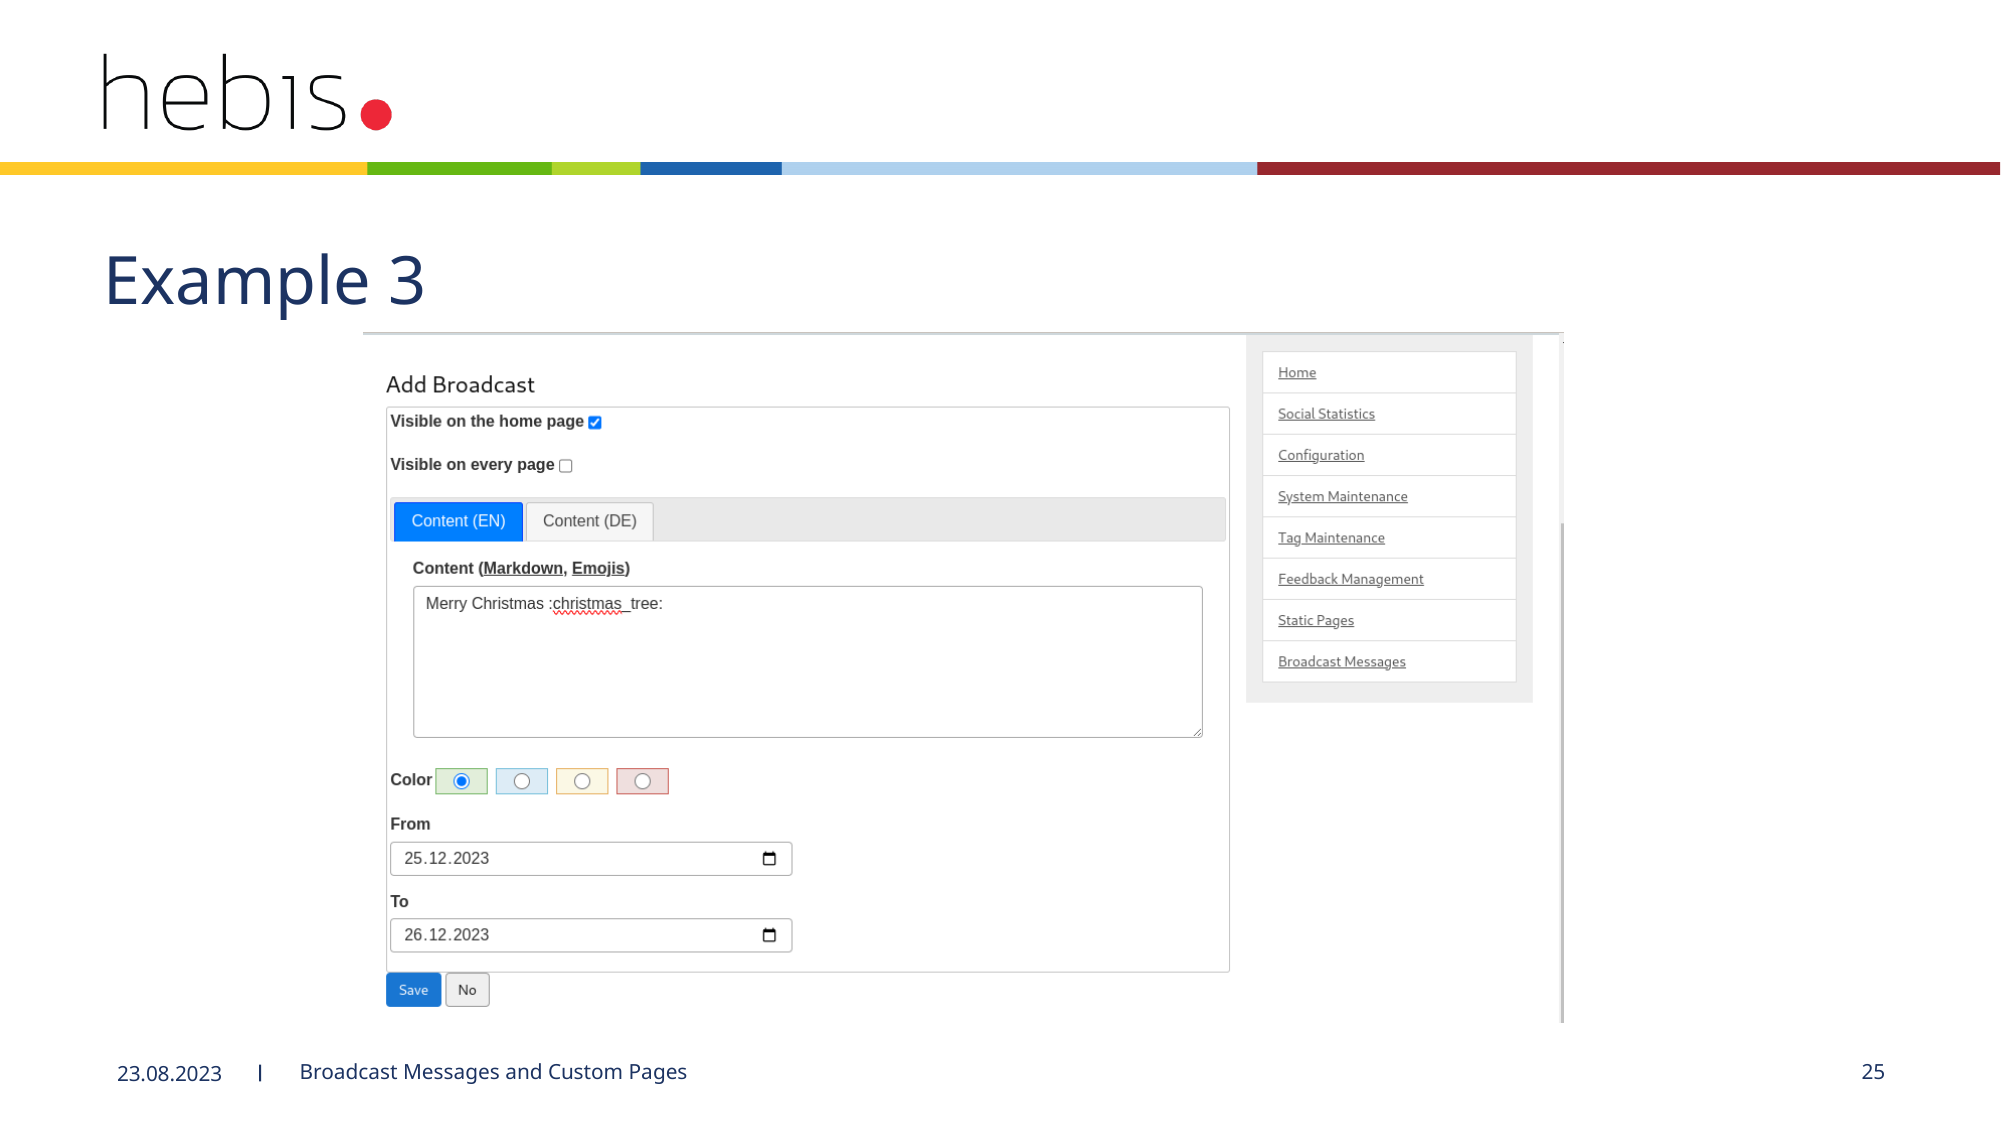

# Example 3
23.08.2023
Broadcast Messages and Custom Pages
25